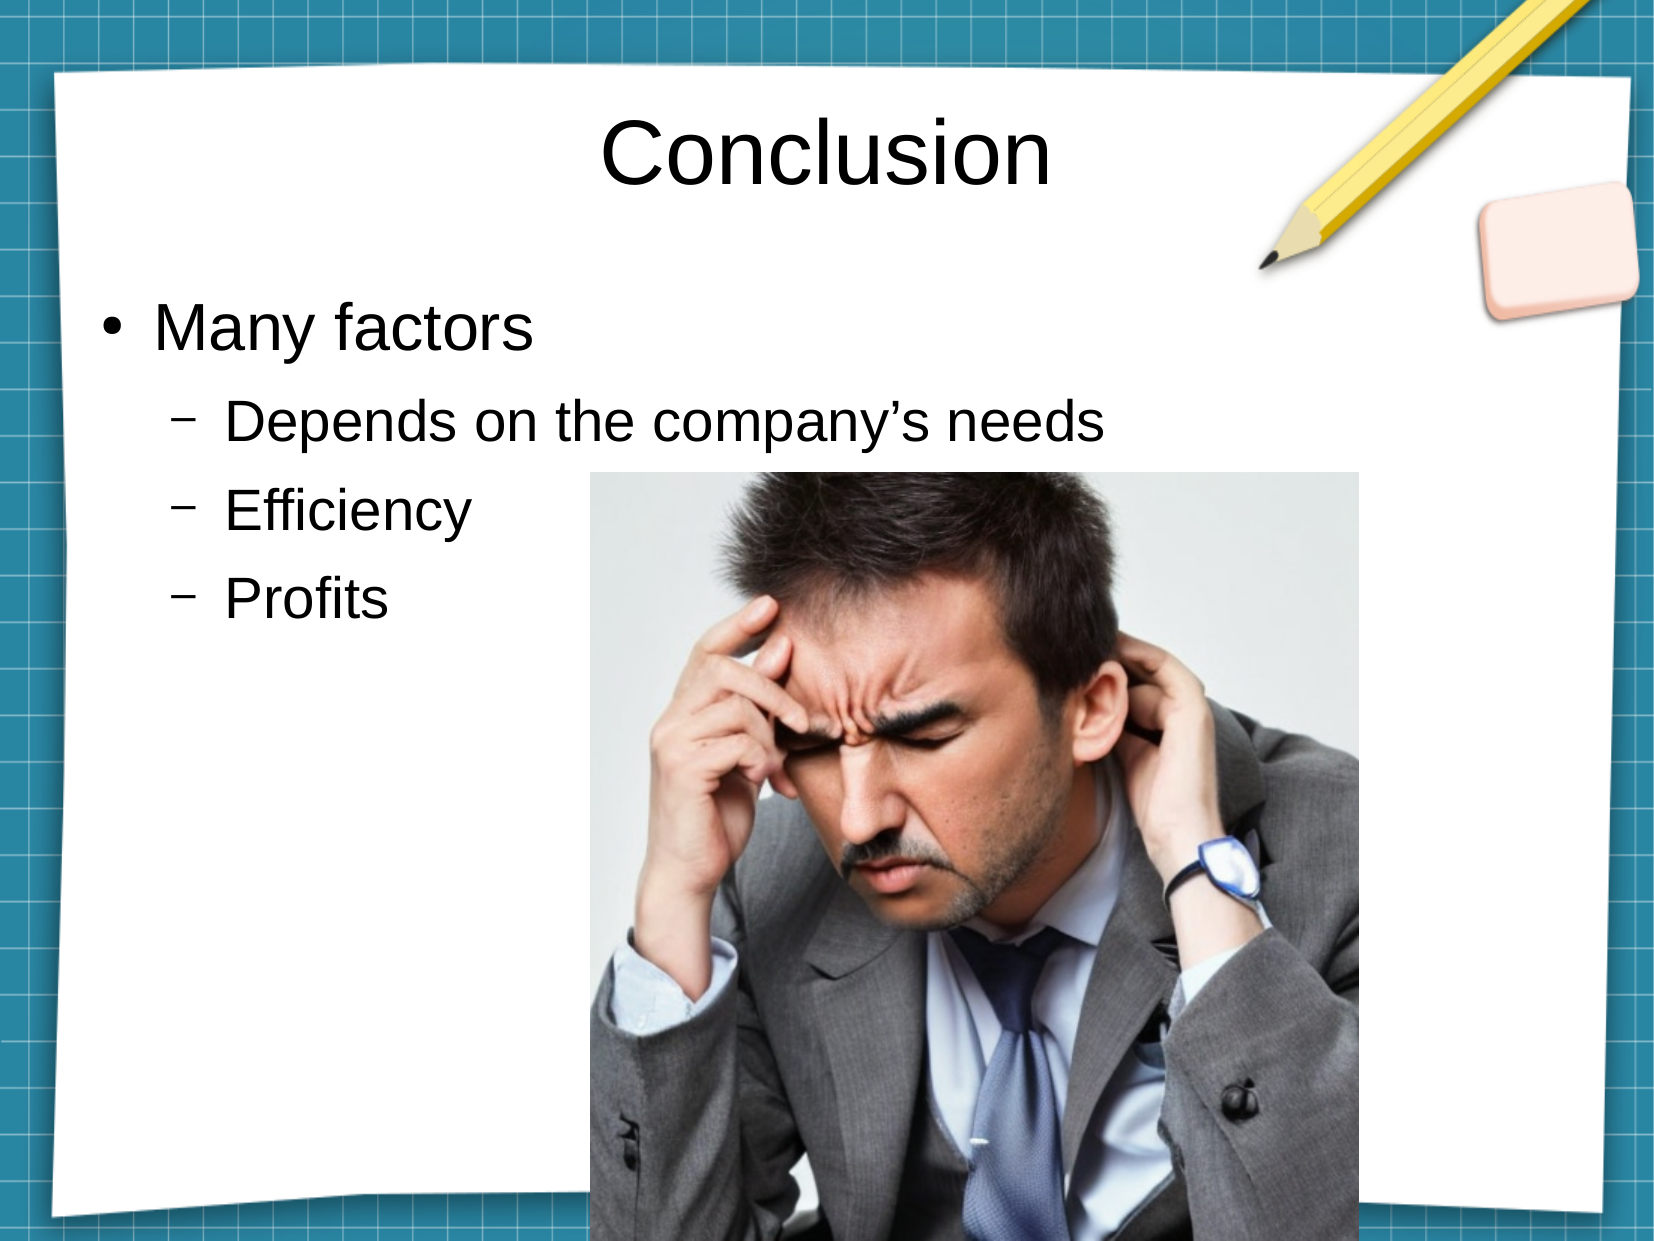

# Conclusion
Many factors
Depends on the company’s needs
Efficiency
Profits